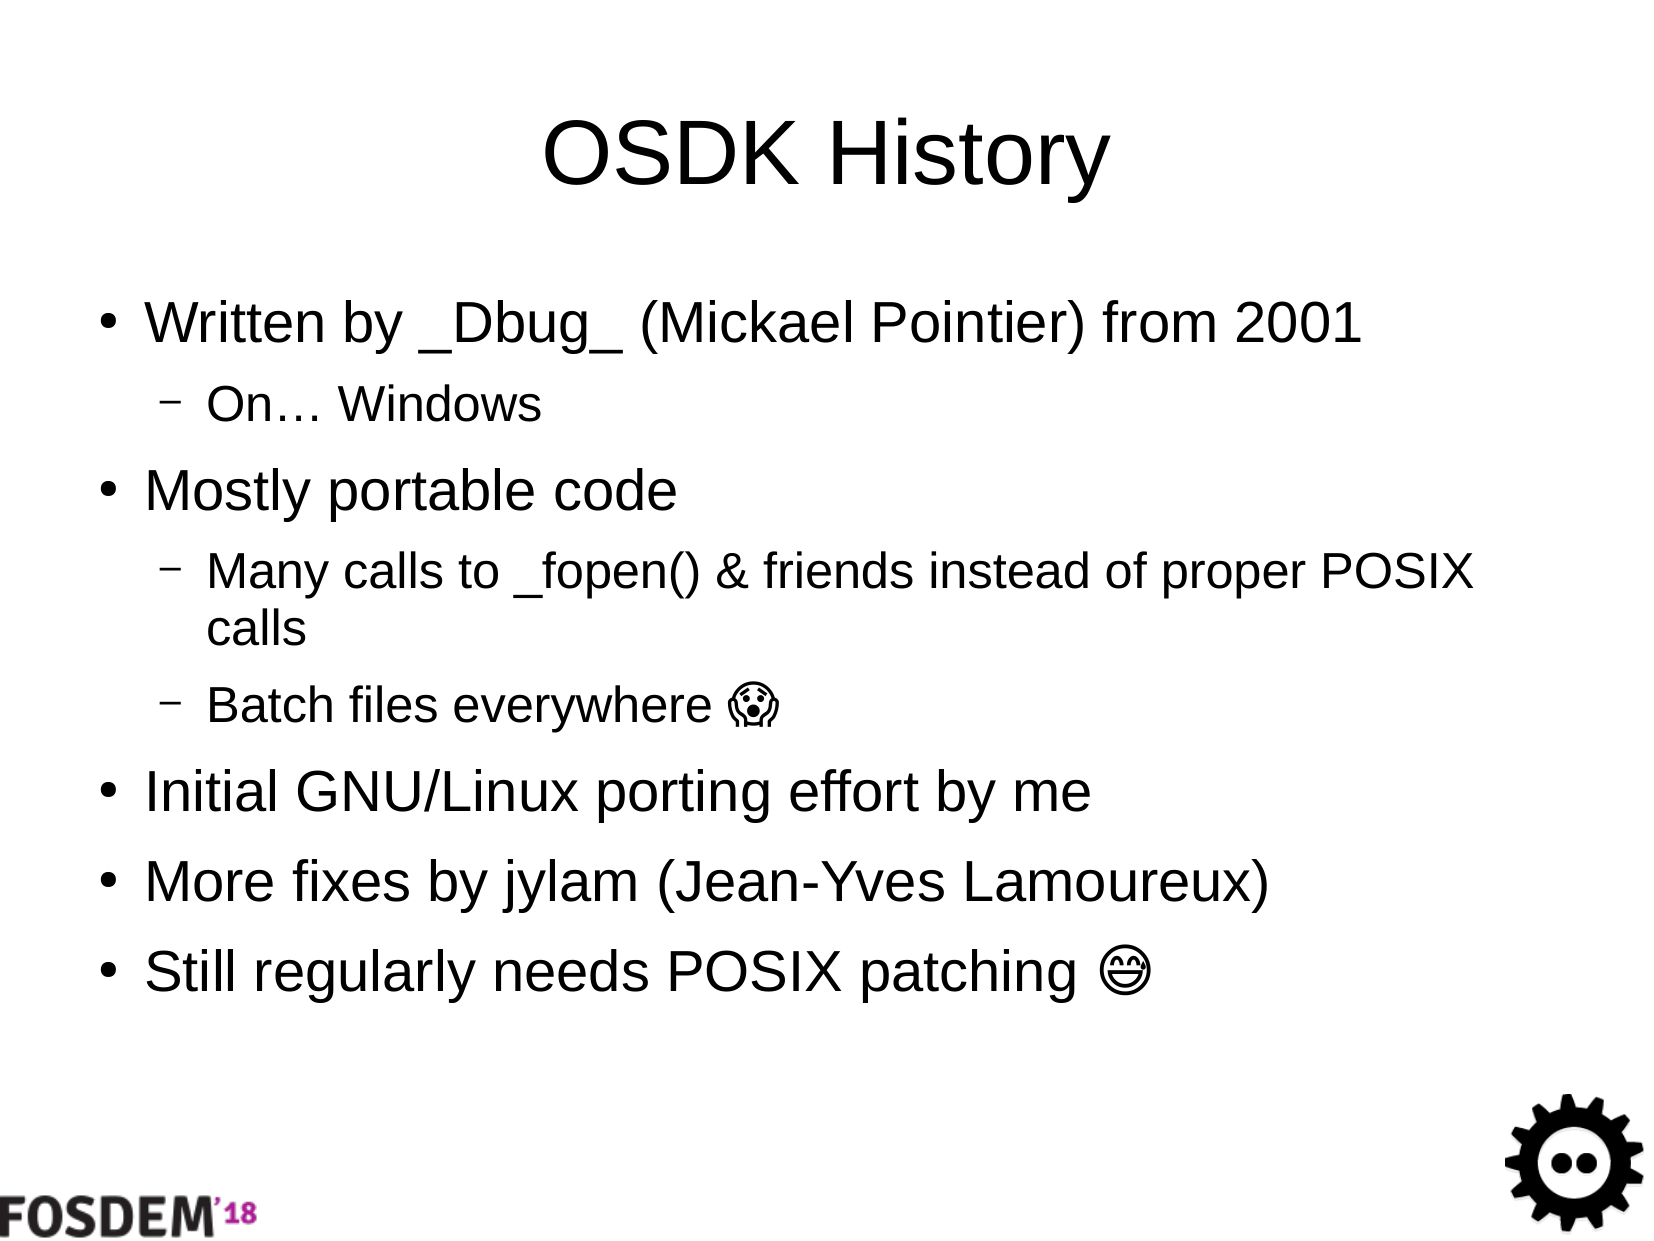

# OSDK History
Written by _Dbug_ (Mickael Pointier) from 2001
On… Windows
Mostly portable code
Many calls to _fopen() & friends instead of proper POSIX calls
Batch files everywhere 😱
Initial GNU/Linux porting effort by me
More fixes by jylam (Jean-Yves Lamoureux)
Still regularly needs POSIX patching 😅